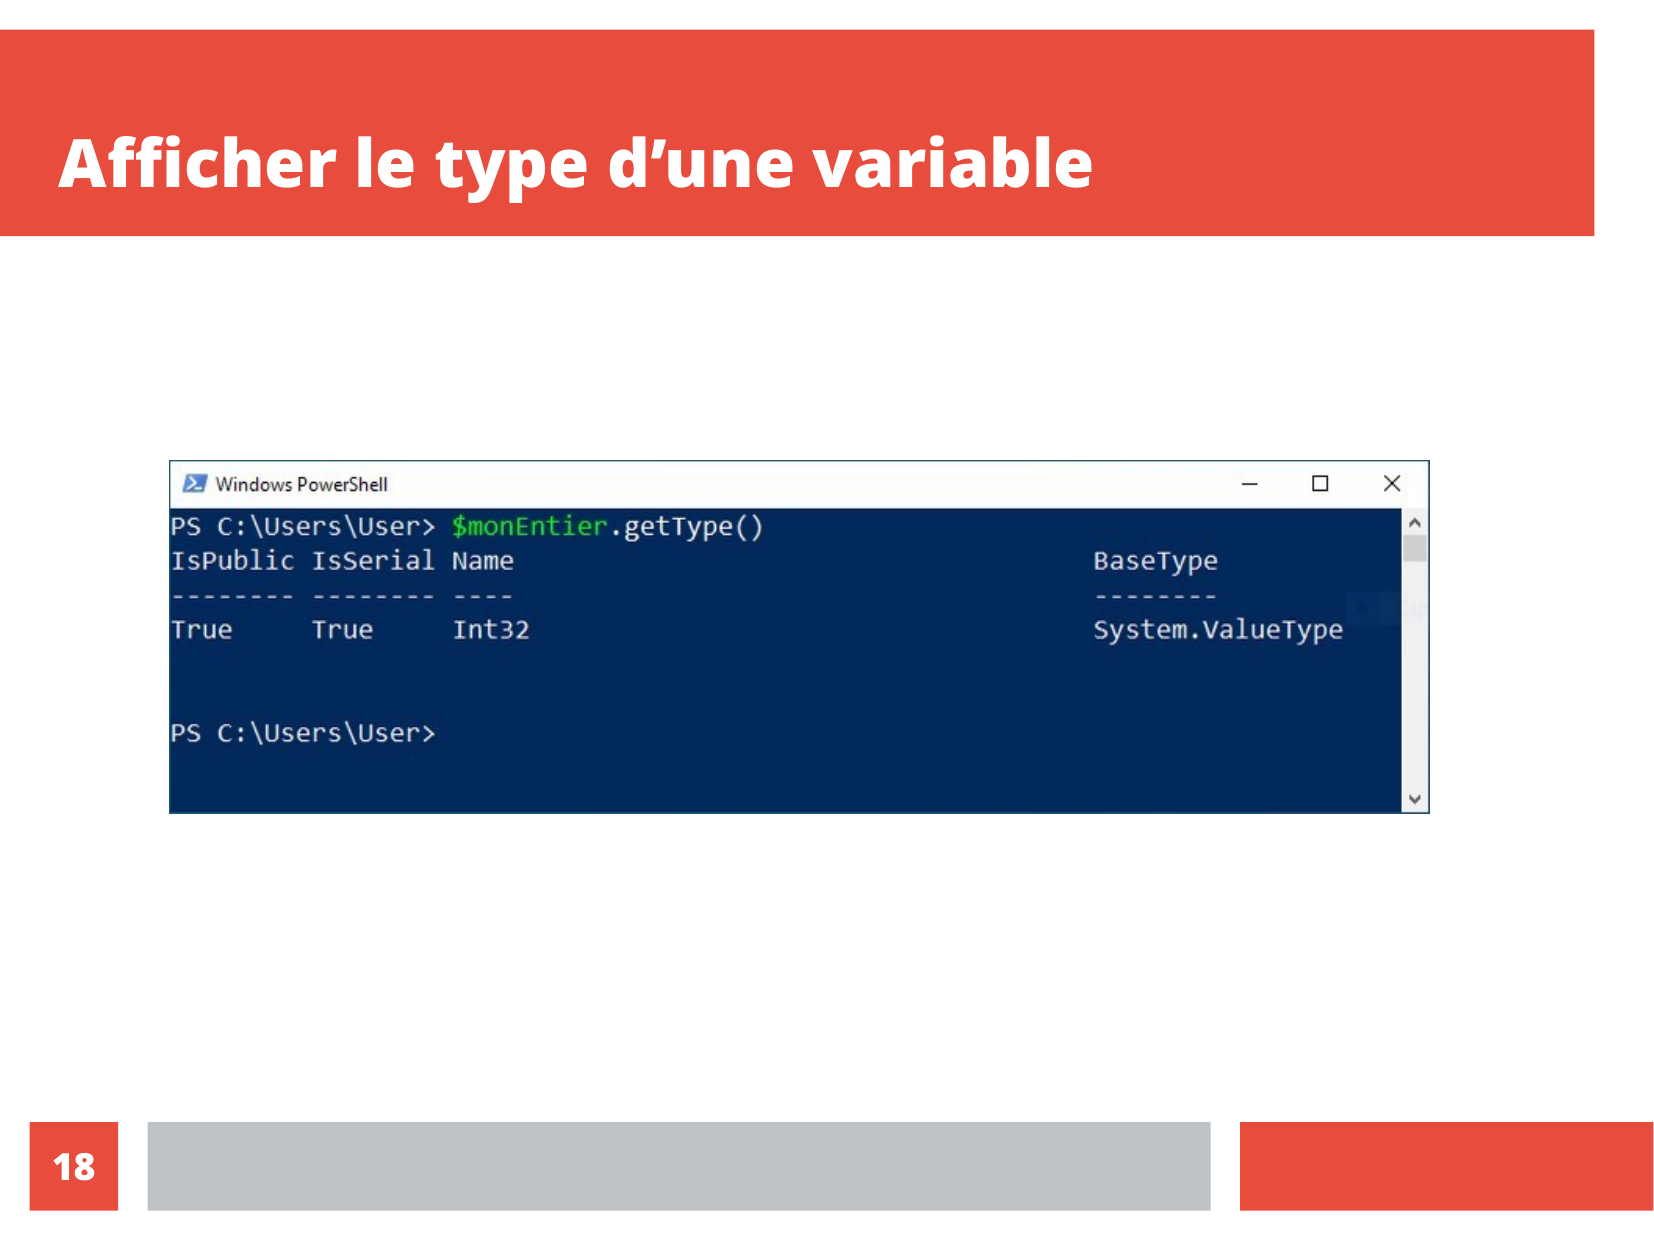

# Afficher le type d’une variable
18